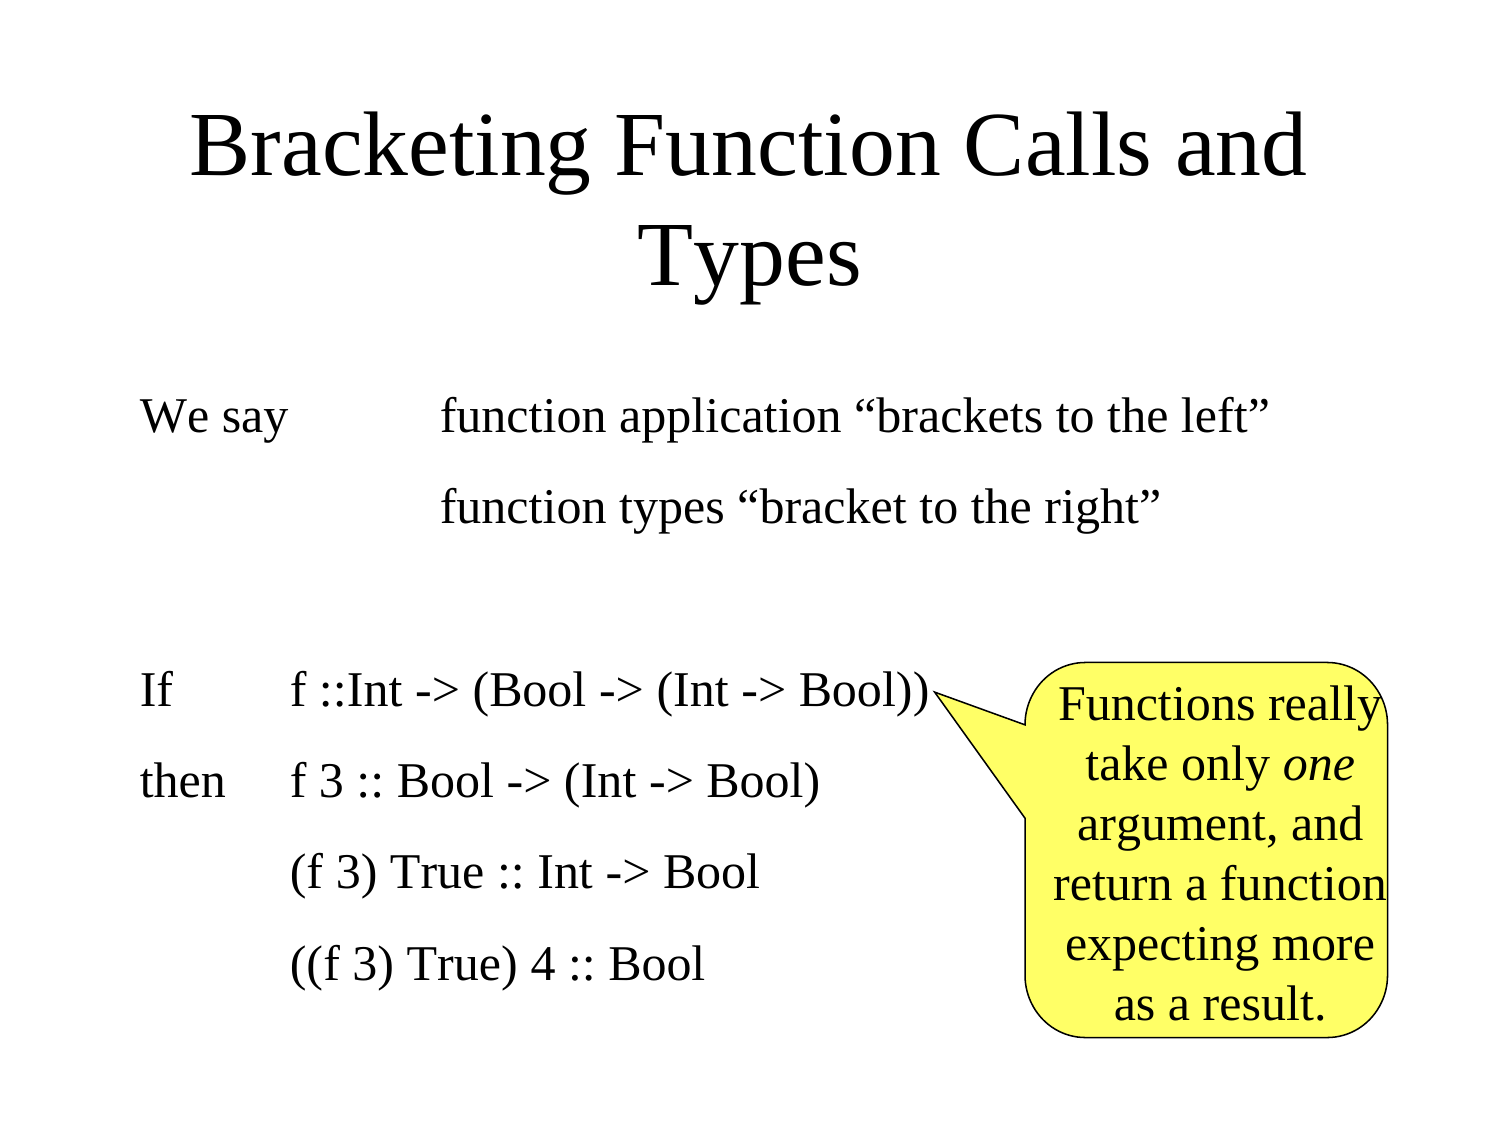

# Bracketing Function Calls and Types
We say 	function application “brackets to the left”
		function types “bracket to the right”
If	f ::Int -> (Bool -> (Int -> Bool))
then	f 3 :: Bool -> (Int -> Bool)
	(f 3) True :: Int -> Bool
	((f 3) True) 4 :: Bool
Functions really
take only one
argument, and
return a function
expecting more
as a result.